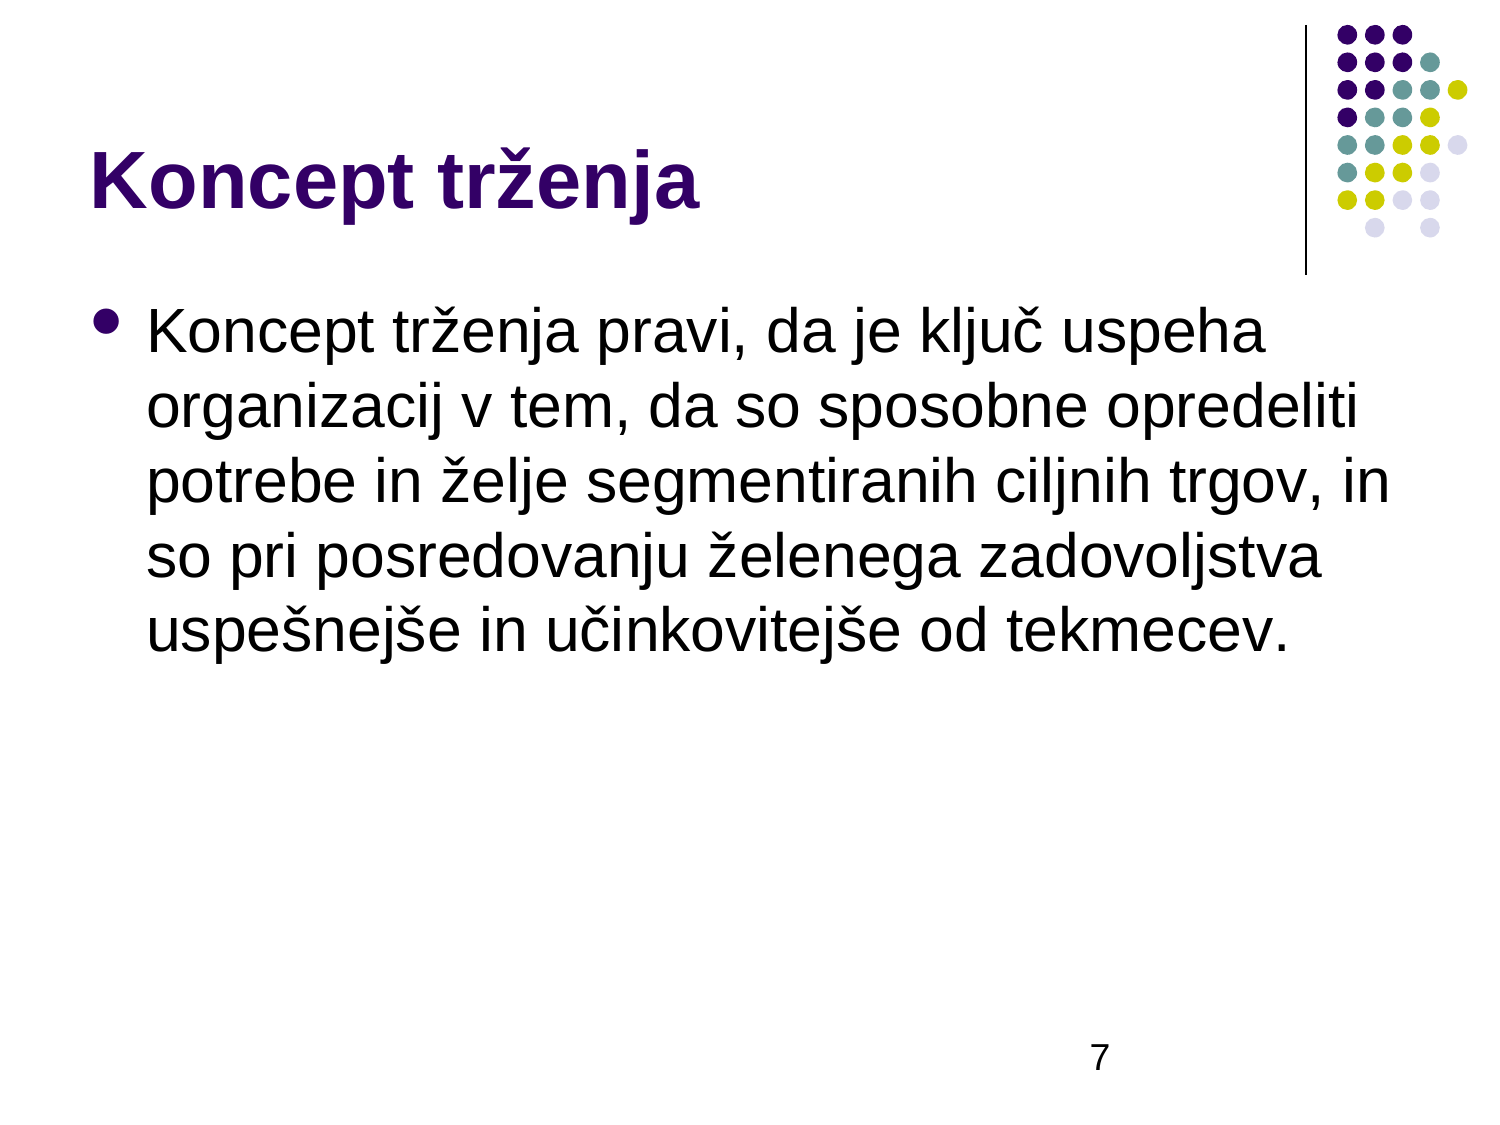

# Koncept trženja
Koncept trženja pravi, da je ključ uspeha organizacij v tem, da so sposobne opredeliti potrebe in želje segmentiranih ciljnih trgov, in so pri posredovanju želenega zadovoljstva uspešnejše in učinkovitejše od tekmecev.
7